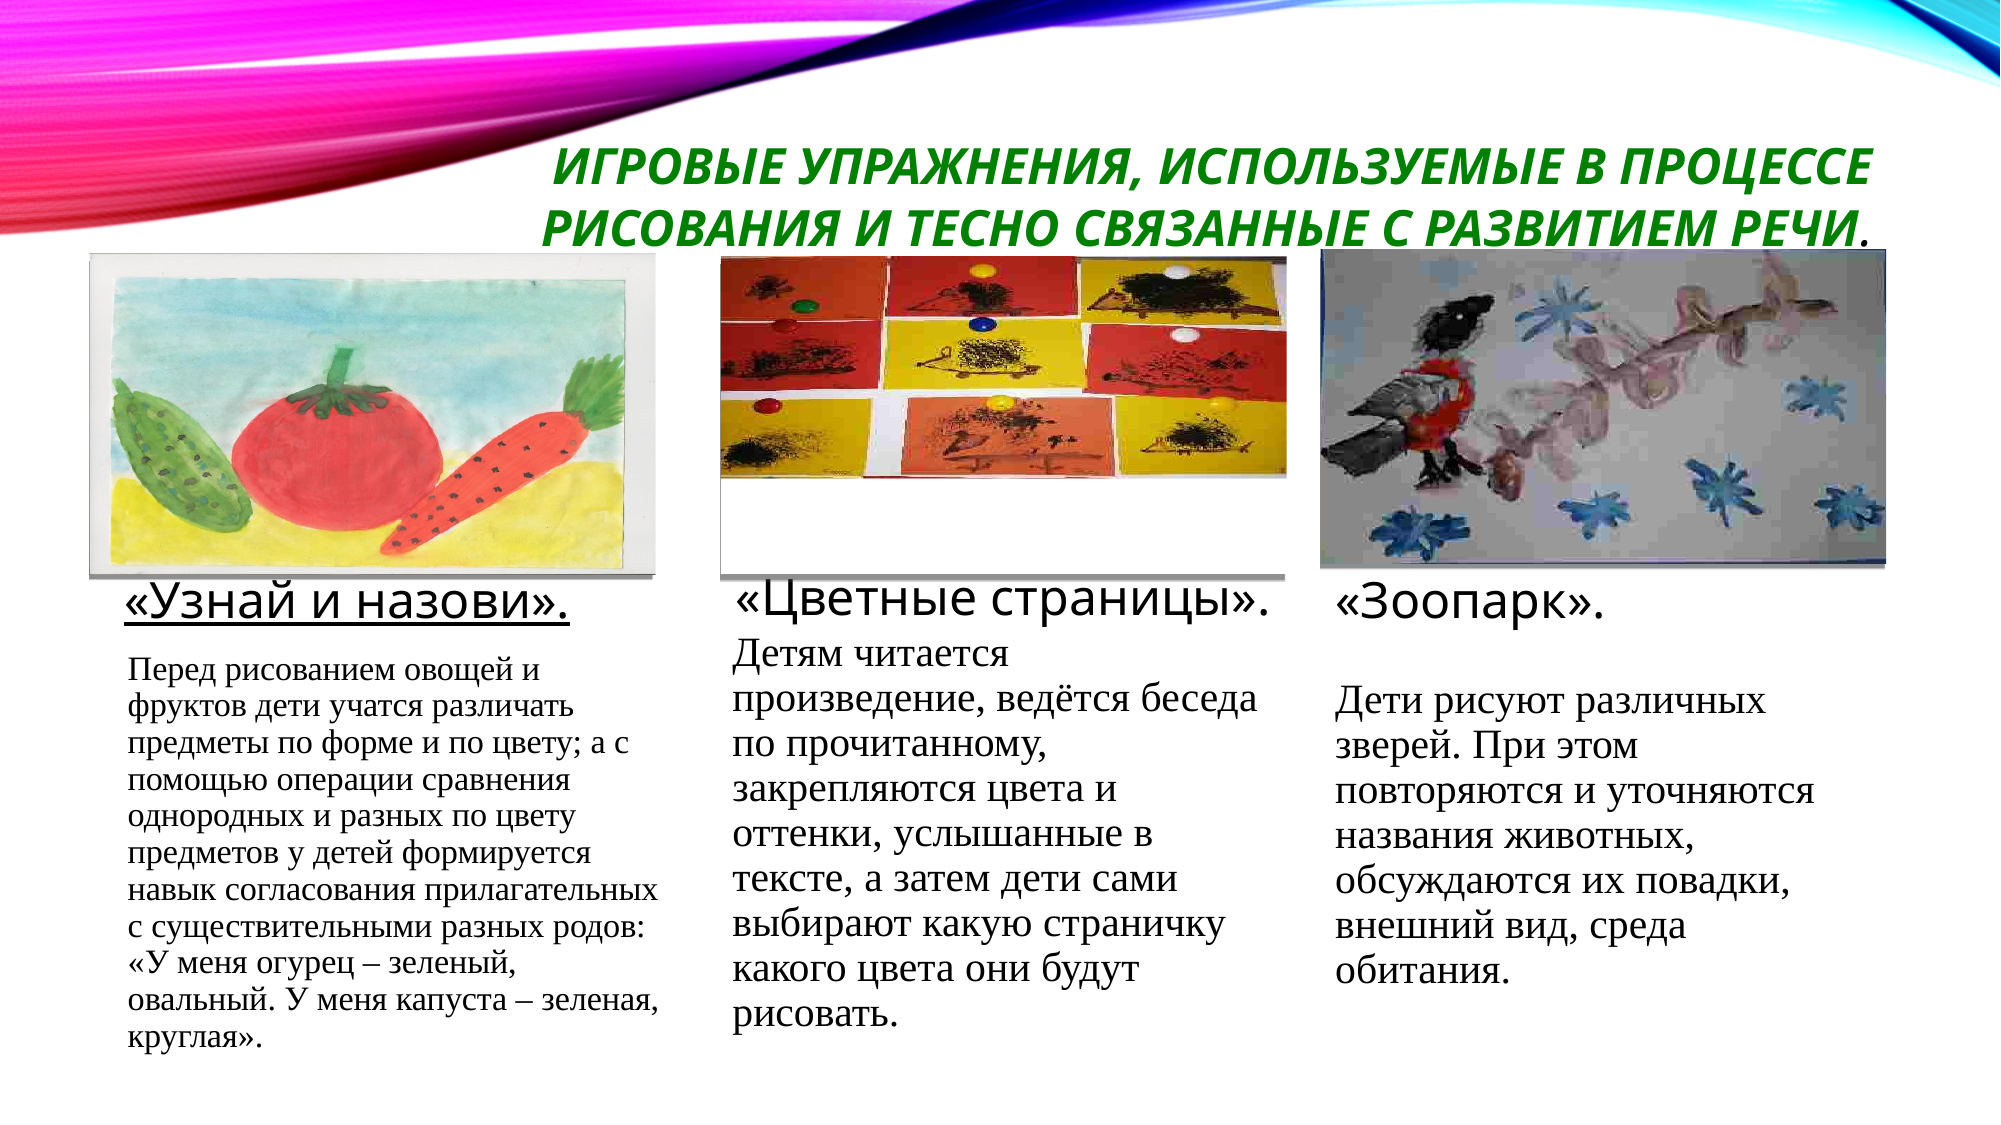

Игровые упражнения, используемые в процессе рисования и тесно связанные с развитием речи.
«Зоопарк».
«Узнай и назови».
«Цветные страницы».
Детям читается произведение, ведётся беседа по прочитанному, закрепляются цвета и оттенки, услышанные в тексте, а затем дети сами выбирают какую страничку какого цвета они будут рисовать.
Перед рисованием овощей и фруктов дети учатся различать предметы по форме и по цвету; а с помощью операции сравнения однородных и разных по цвету предметов у детей формируется навык согласования прилагательных с существительными разных родов: «У меня огурец – зеленый, овальный. У меня капуста – зеленая, круглая».
Дети рисуют различных зверей. При этом повторяются и уточняются названия животных, обсуждаются их повадки, внешний вид, среда обитания.